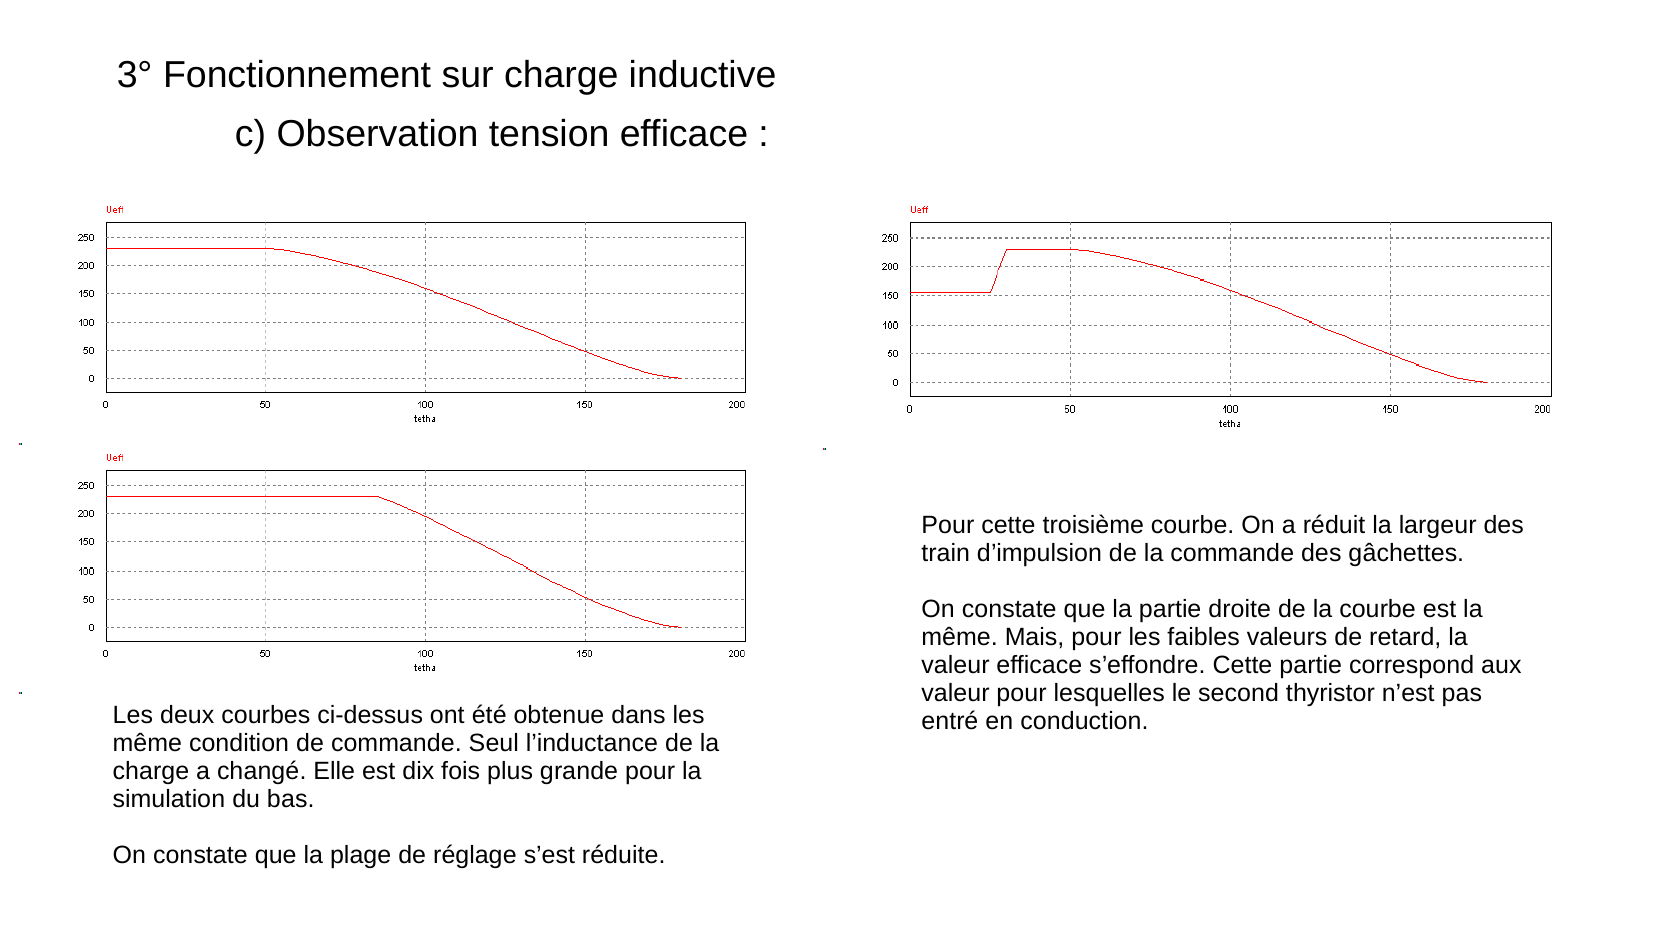

3° Fonctionnement sur charge inductive
c) Observation tension efficace :
Pour cette troisième courbe. On a réduit la largeur des train d’impulsion de la commande des gâchettes.
On constate que la partie droite de la courbe est la même. Mais, pour les faibles valeurs de retard, la valeur efficace s’effondre. Cette partie correspond aux valeur pour lesquelles le second thyristor n’est pas entré en conduction.
Les deux courbes ci-dessus ont été obtenue dans les même condition de commande. Seul l’inductance de la charge a changé. Elle est dix fois plus grande pour la simulation du bas.
On constate que la plage de réglage s’est réduite.